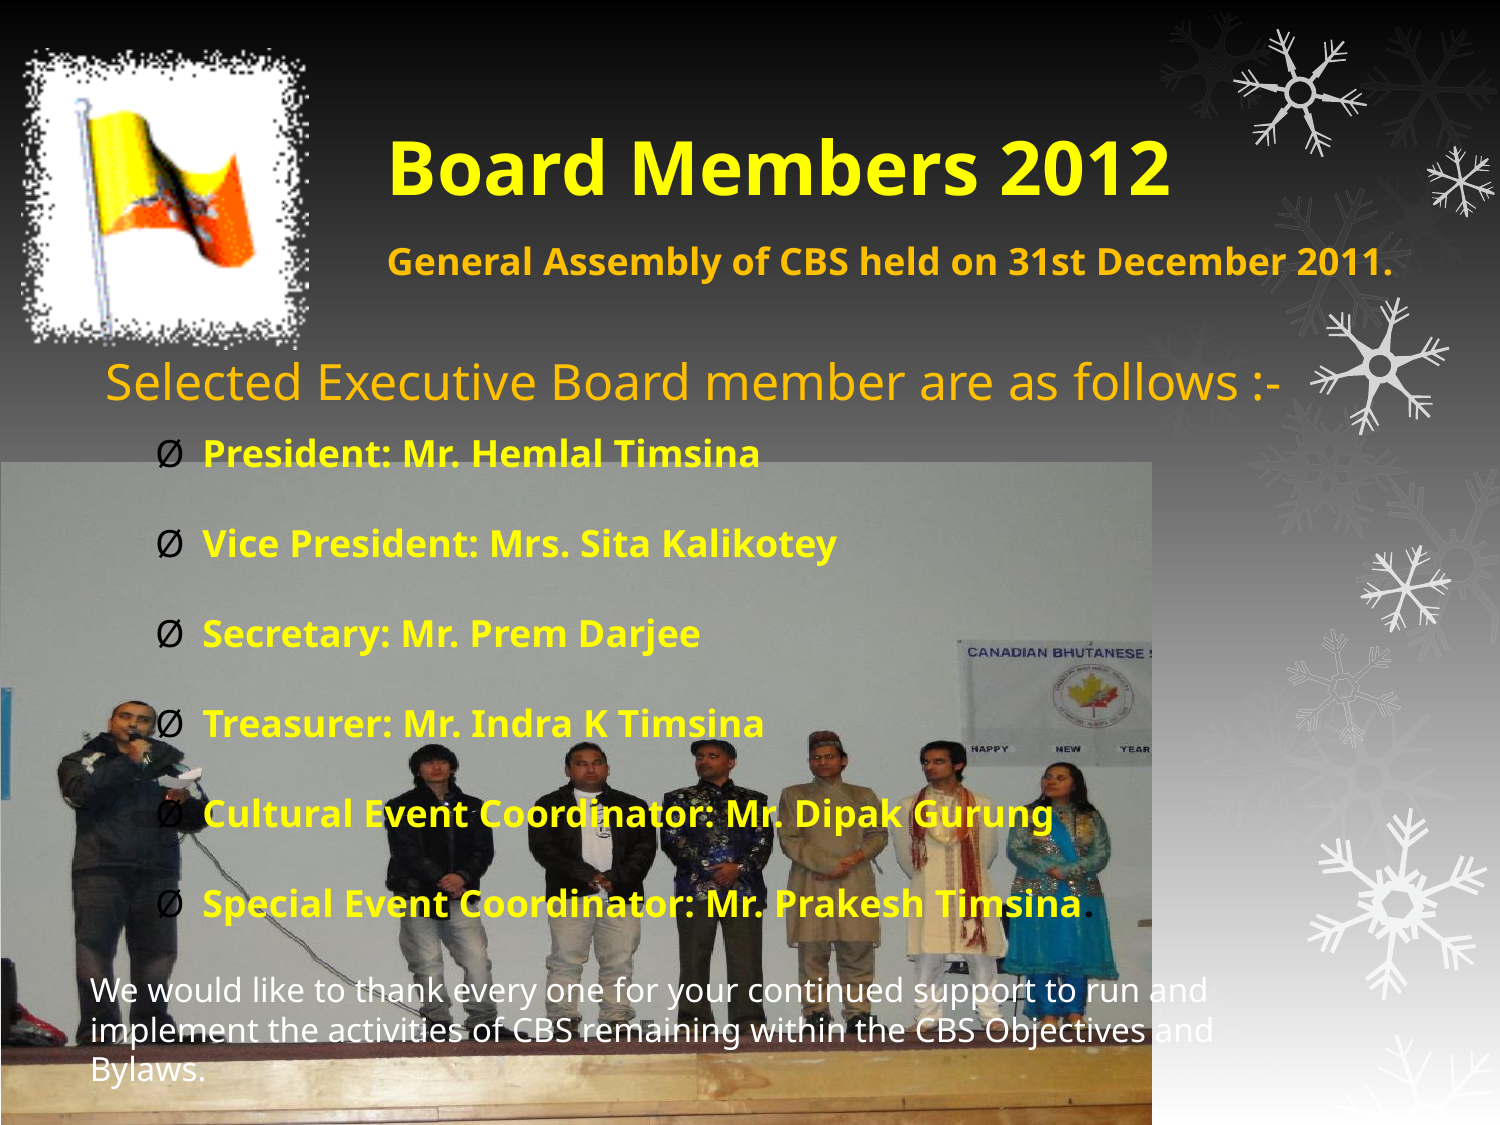

Board Members 2012
General Assembly of CBS held on 31st December 2011.
#
Selected Executive Board member are as follows :-
President: Mr. Hemlal Timsina
Vice President: Mrs. Sita Kalikotey
Secretary: Mr. Prem Darjee
Treasurer: Mr. Indra K Timsina
Cultural Event Coordinator: Mr. Dipak Gurung
Special Event Coordinator: Mr. Prakesh Timsina.
We would like to thank every one for your continued support to run and implement the activities of CBS remaining within the CBS Objectives and Bylaws.